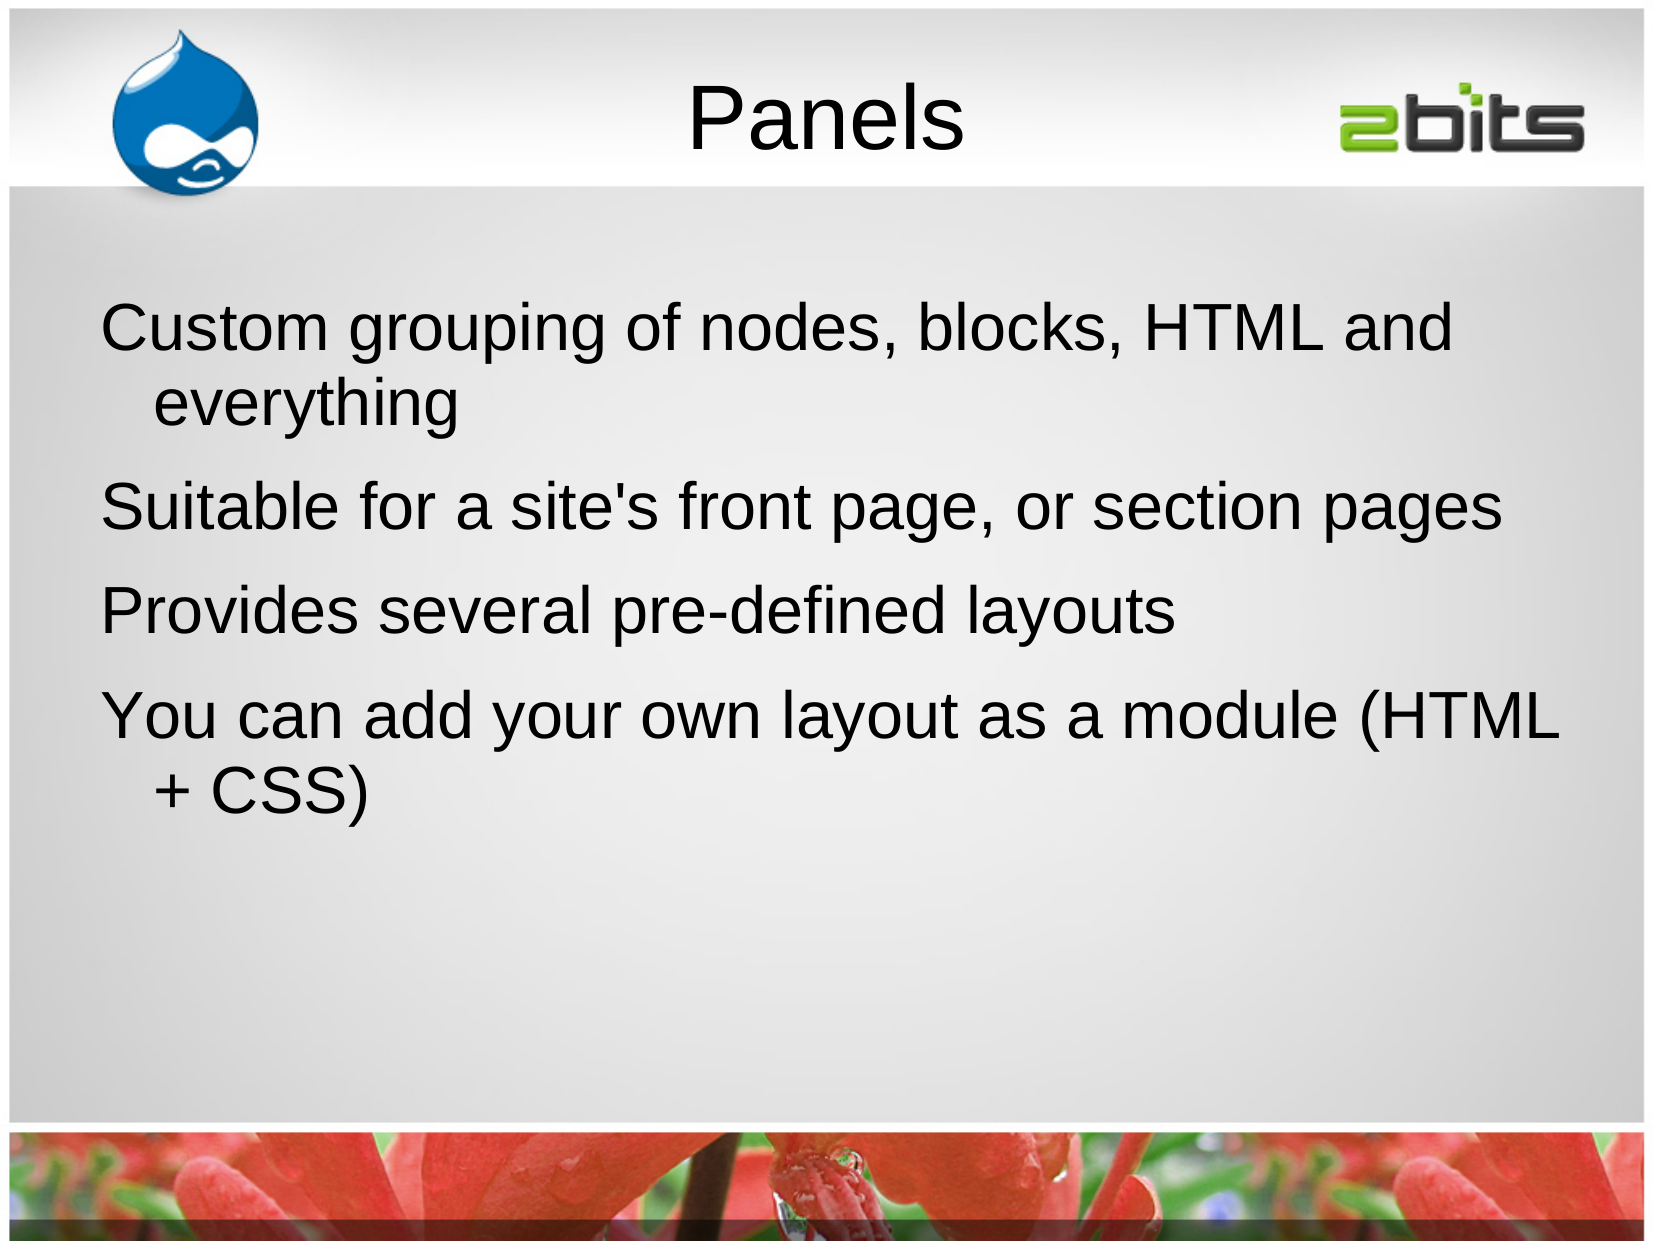

# Panels
Custom grouping of nodes, blocks, HTML and everything
Suitable for a site's front page, or section pages
Provides several pre-defined layouts
You can add your own layout as a module (HTML + CSS)